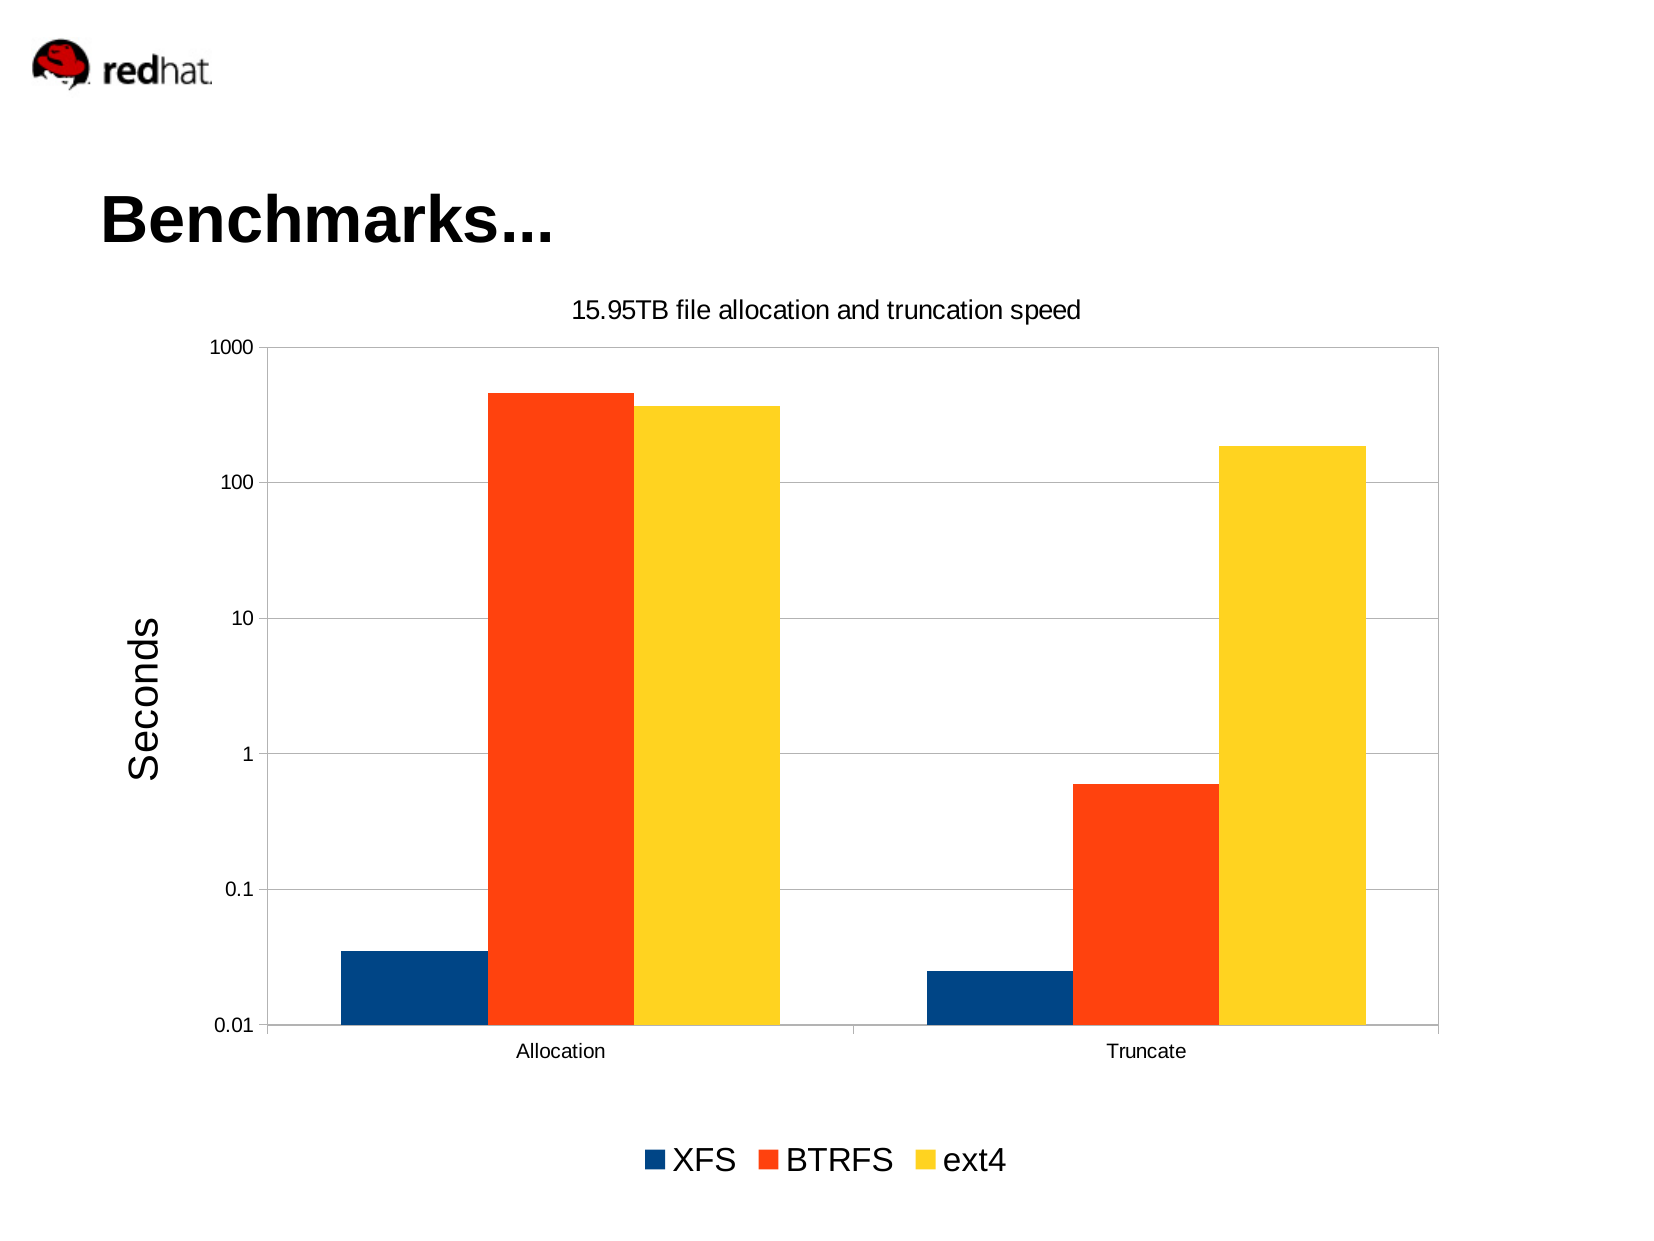

# Benchmarks...
### Chart: 15.95TB file allocation and truncation speed
| Category | XFS | BTRFS | ext4 |
|---|---|---|---|
| Allocation | 0.035 | 463.0 | 368.0 |
| Truncate | 0.025 | 0.6 | 188.0 |